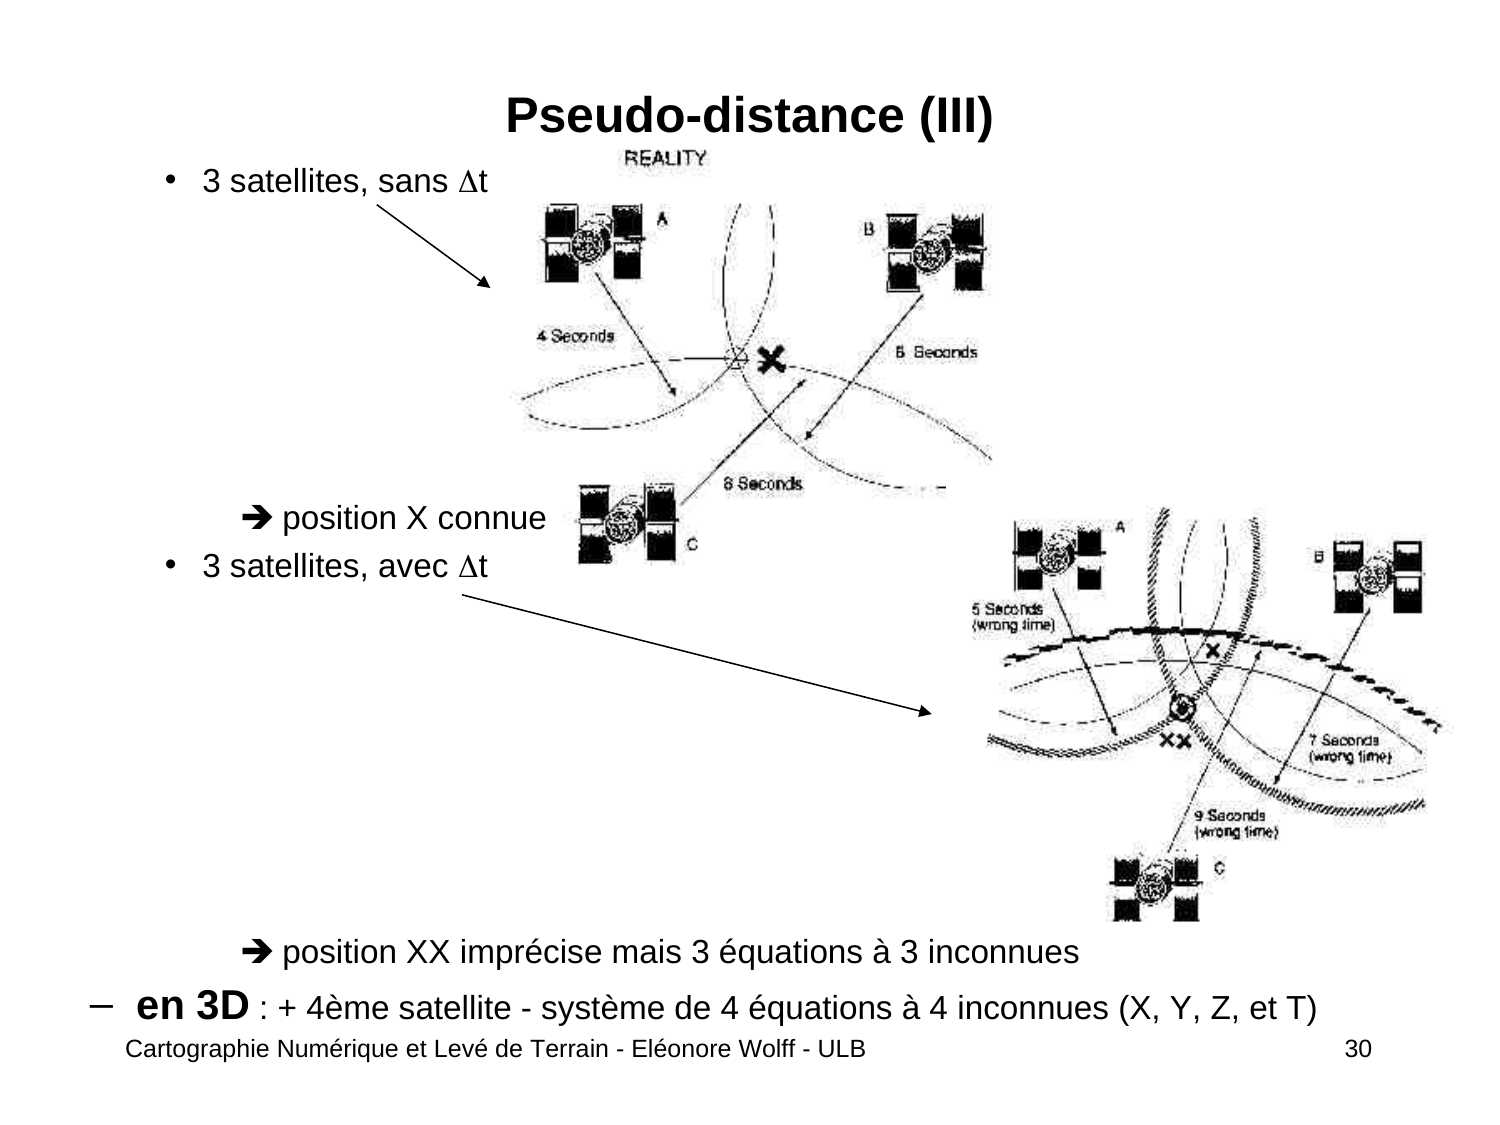

# Pseudo-distance (III)‏
3 satellites, sans t
 position X connue
3 satellites, avec t
 position XX imprécise mais 3 équations à 3 inconnues
en 3D : + 4ème satellite - système de 4 équations à 4 inconnues (X, Y, Z, et T)‏
Cartographie Numérique et Levé de Terrain - Eléonore Wolff - ULB